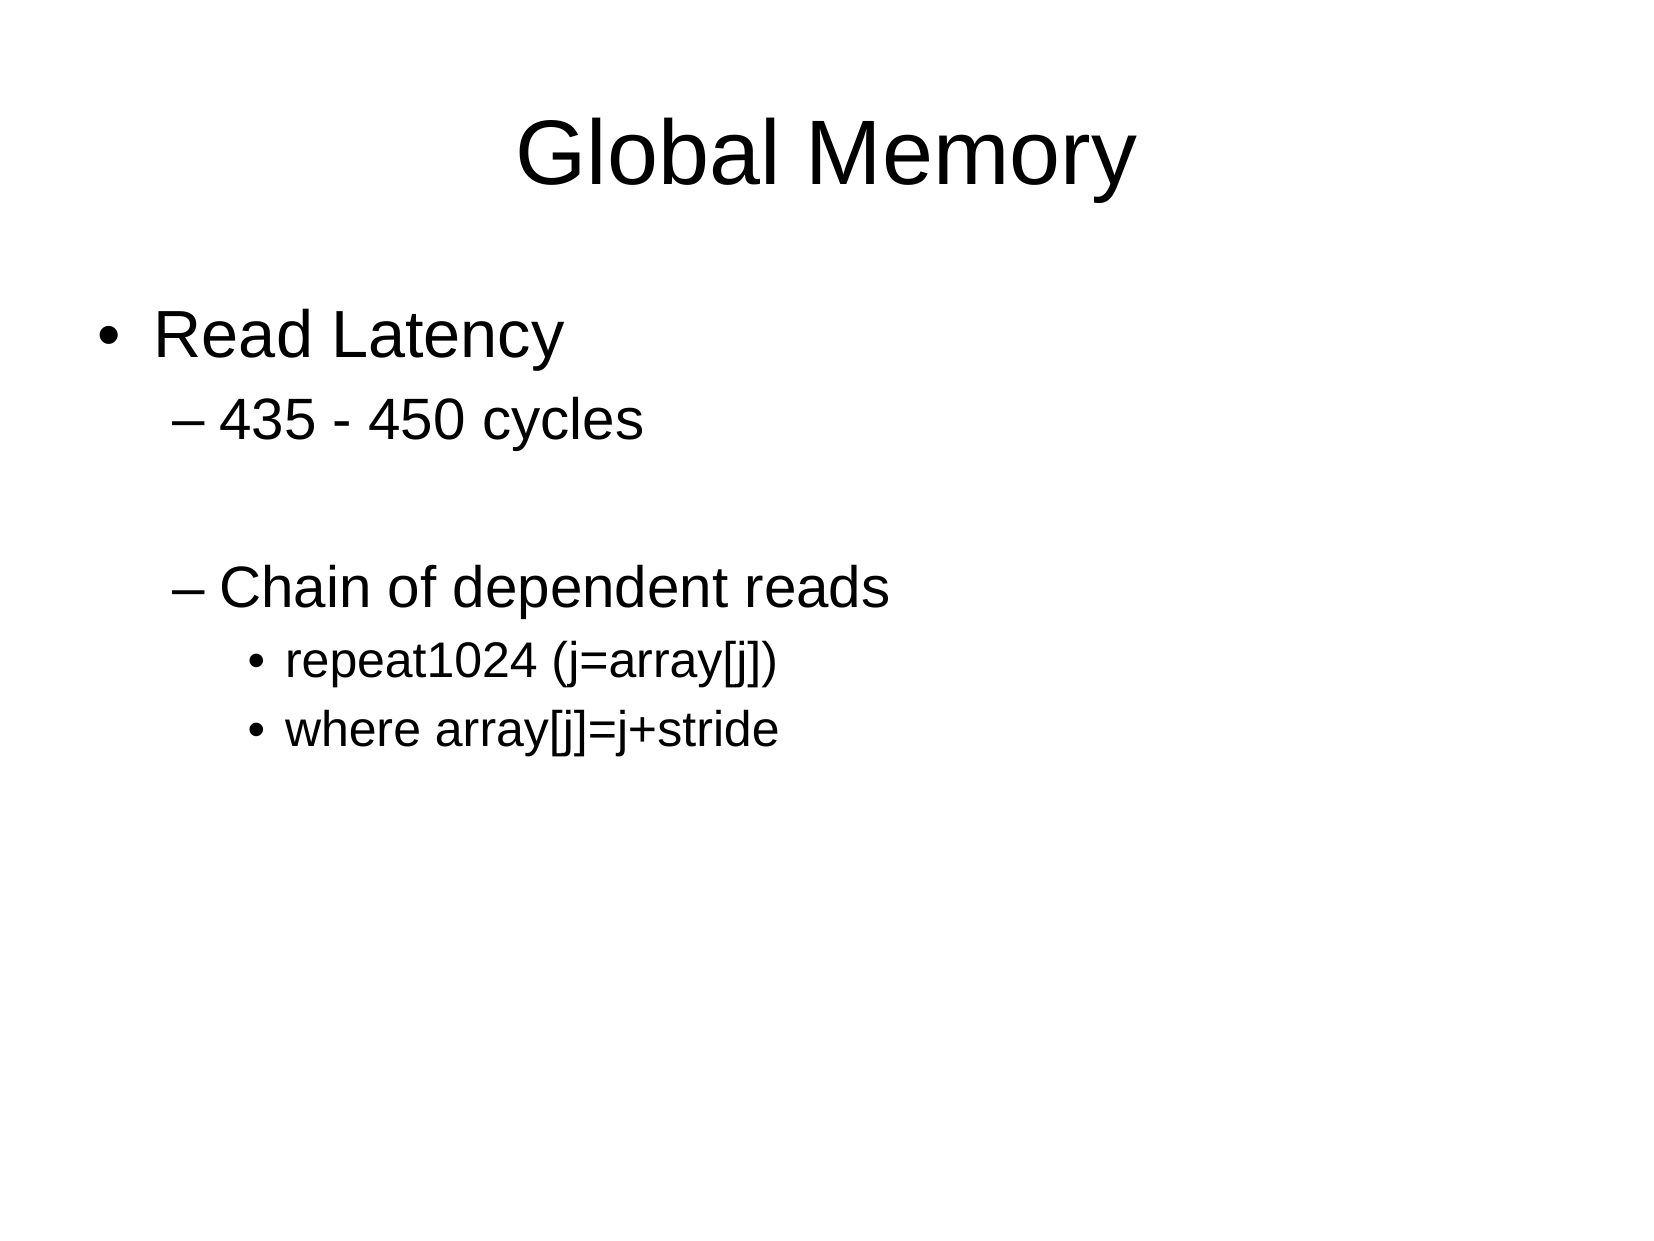

# Global Memory
Read Latency
435 - 450 cycles
Chain of dependent reads
repeat1024 (j=array[j])
where array[j]=j+stride